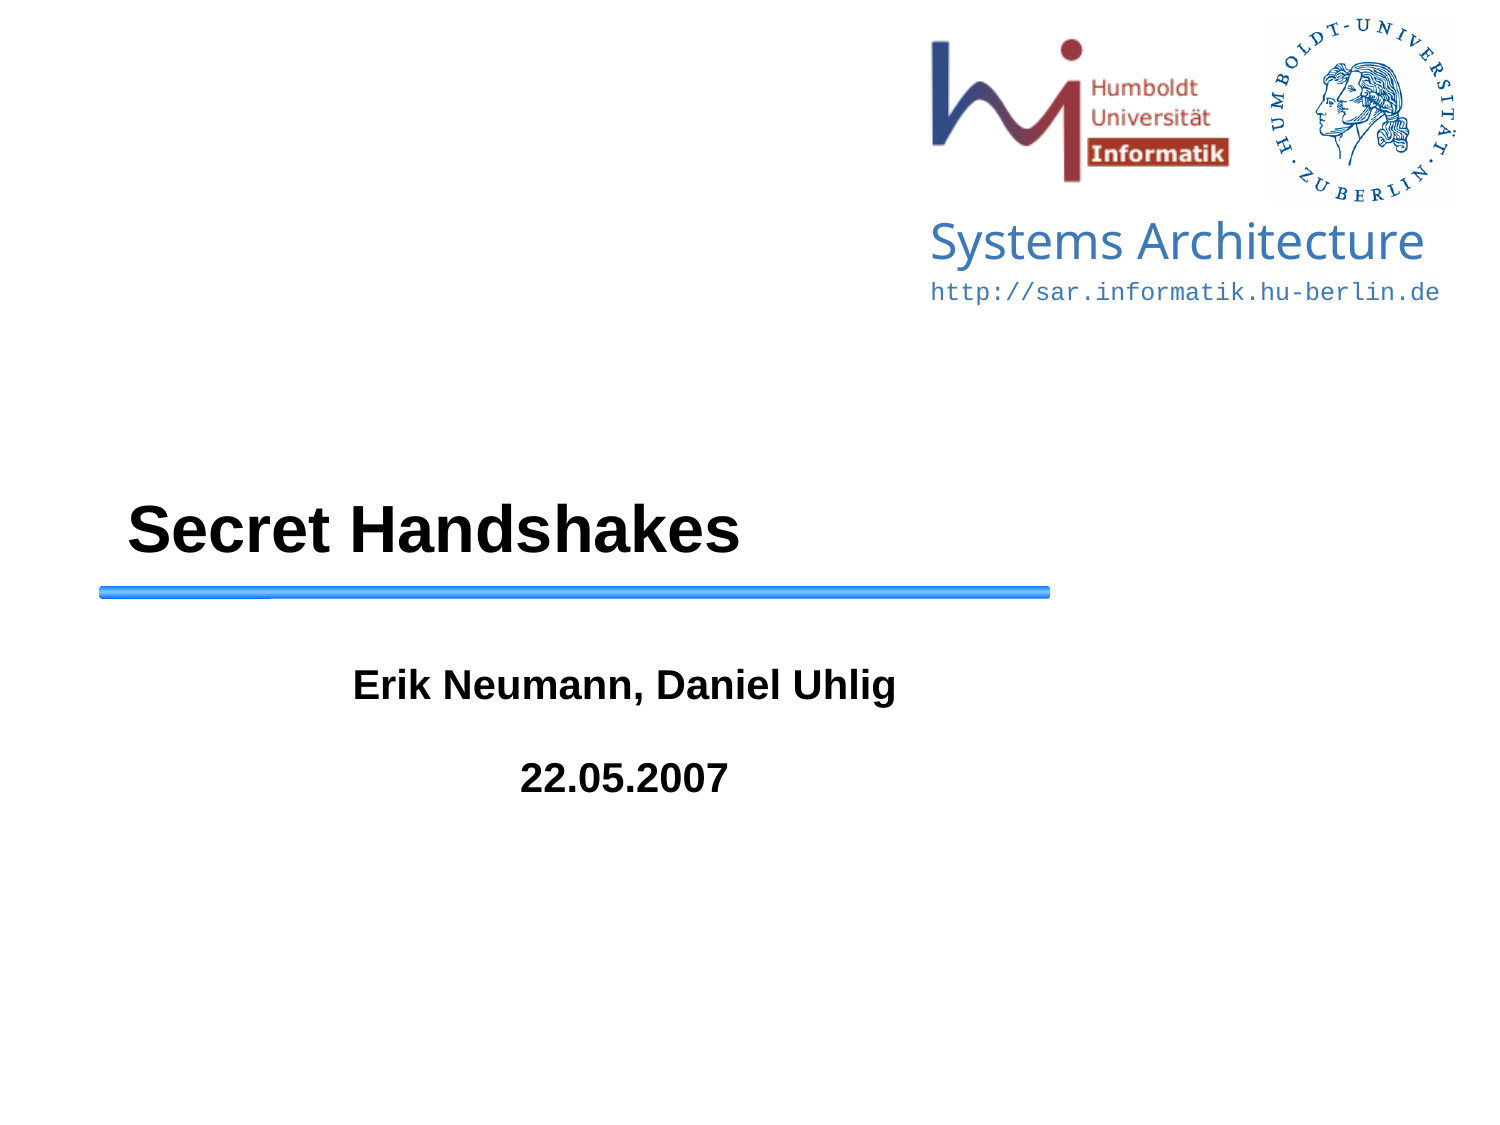

# Secret Handshakes
Erik Neumann, Daniel Uhlig
22.05.2007